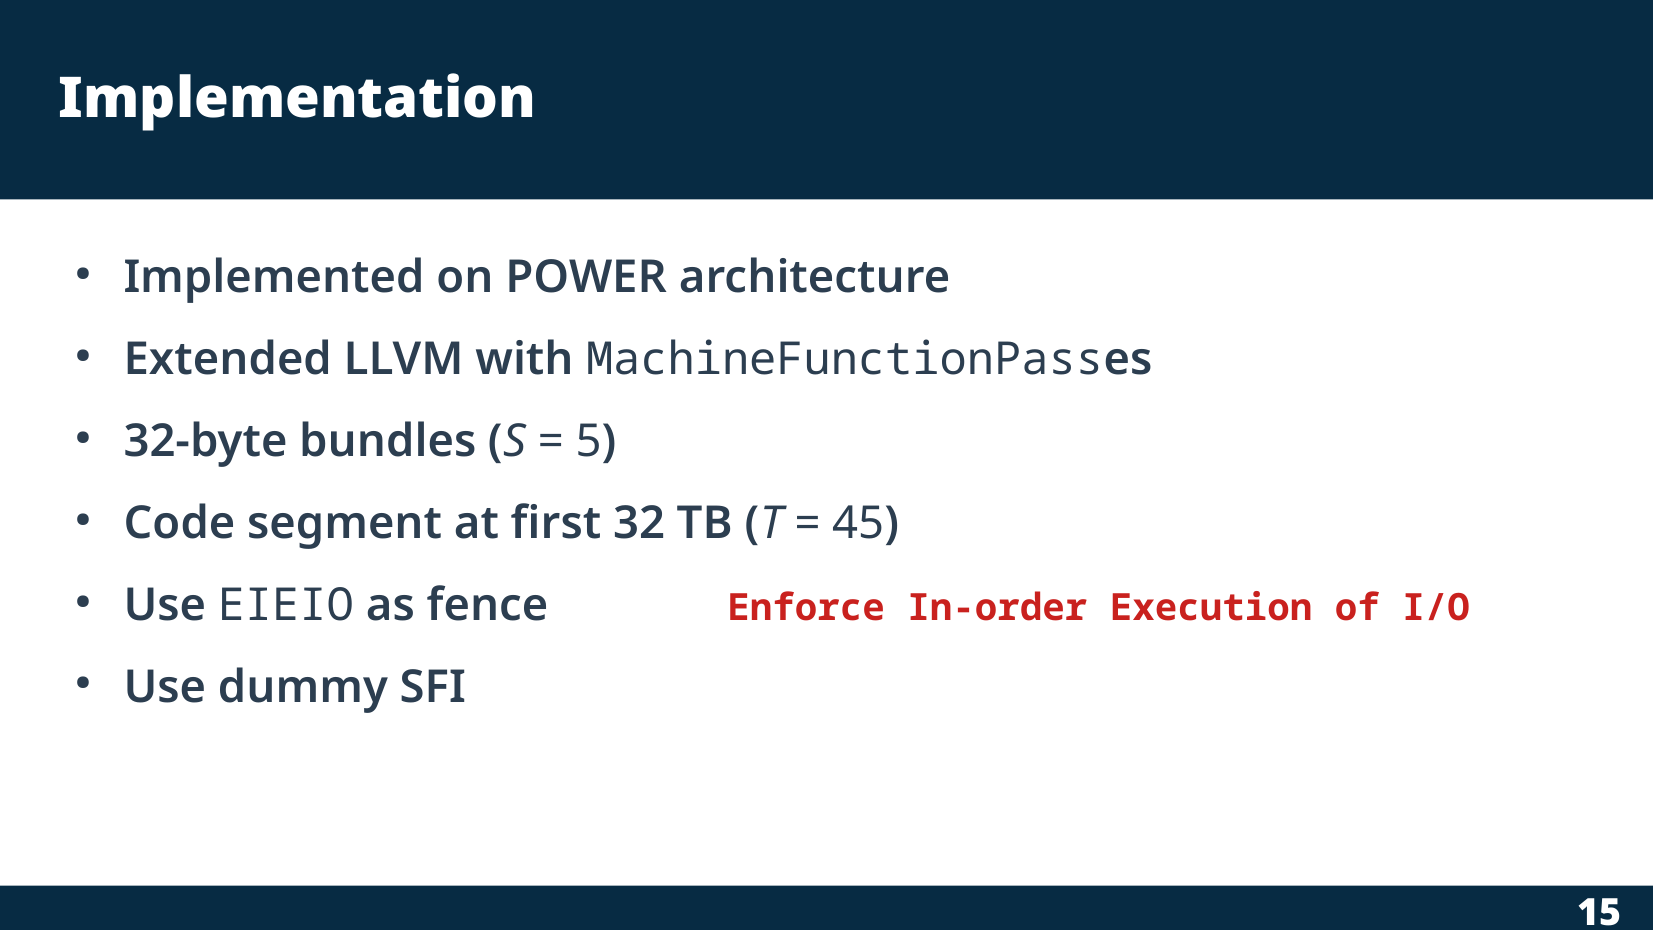

# Implementation
Implemented on POWER architecture
Extended LLVM with MachineFunctionPasses
32-byte bundles (S = 5)
Code segment at first 32 TB (T = 45)
Use EIEIO as fence
Use dummy SFI
Enforce In-order Execution of I/O